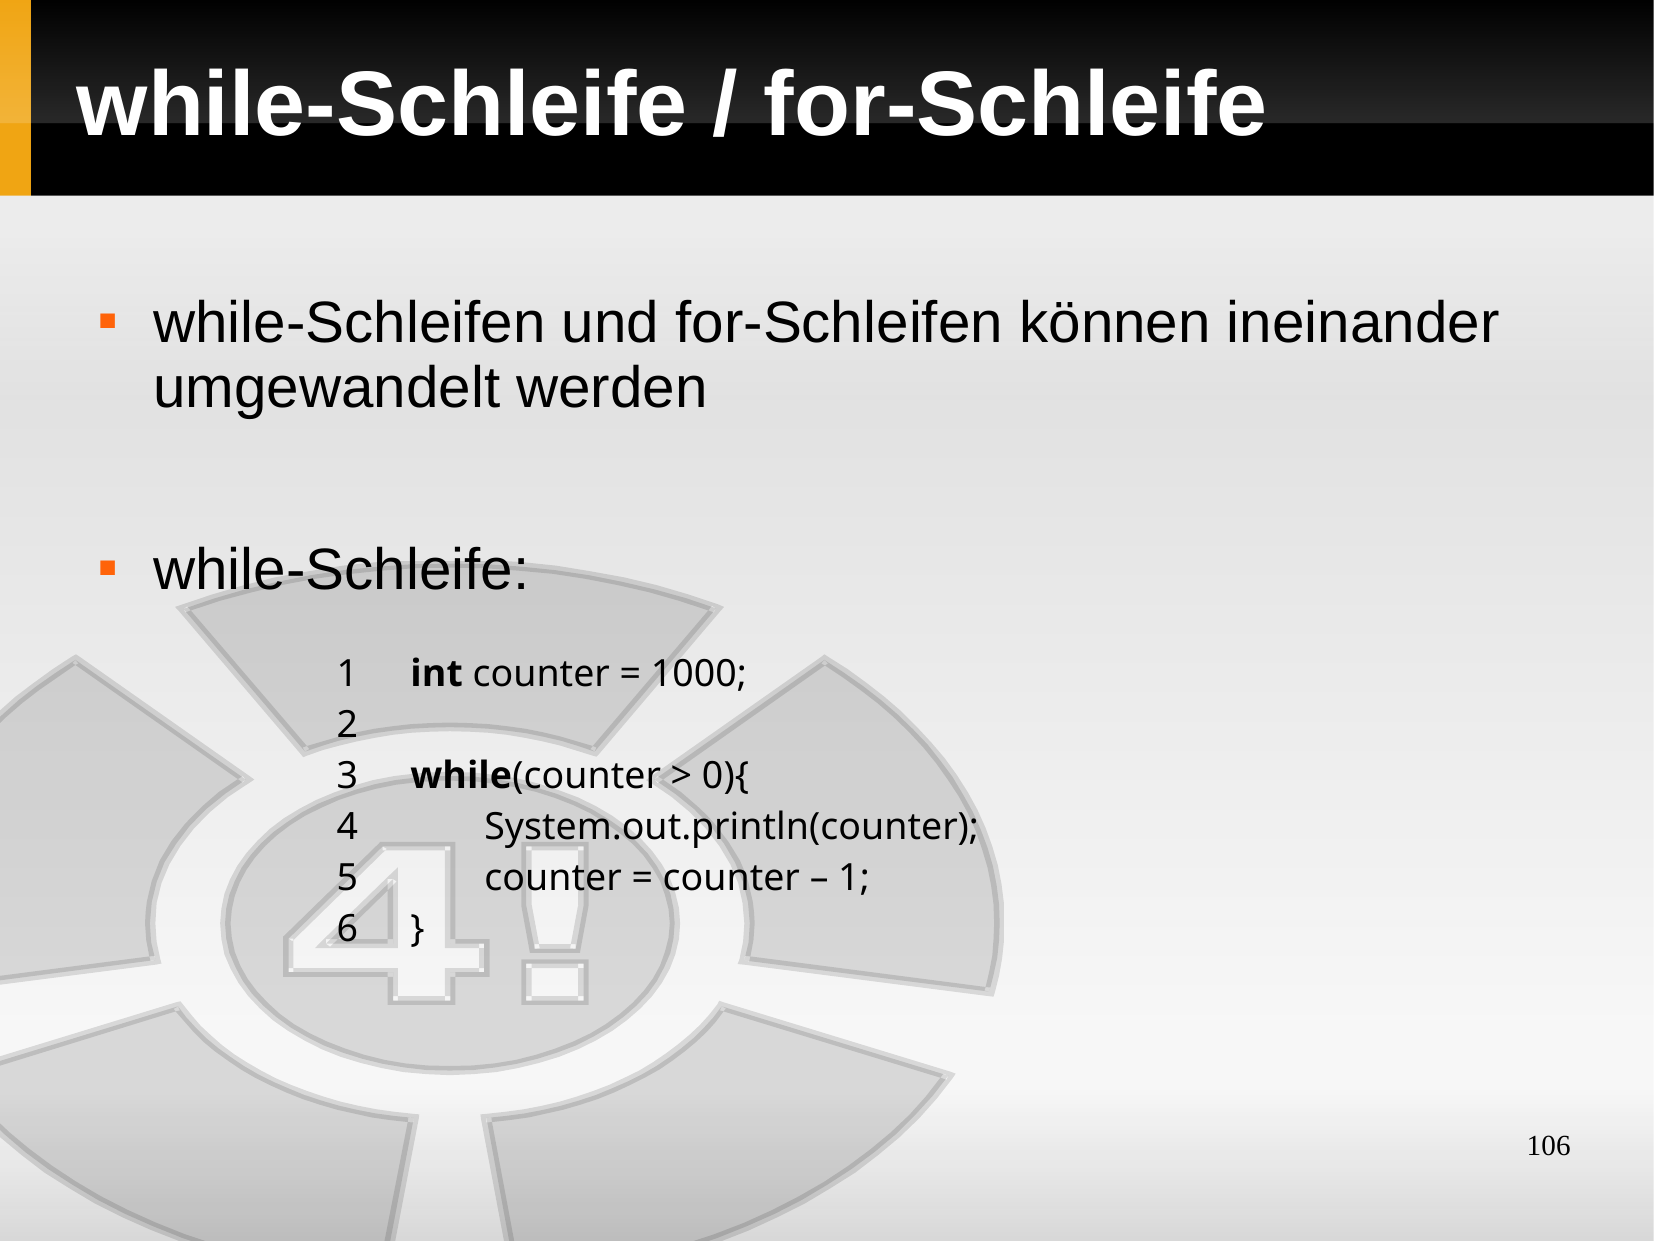

# while-Schleife / for-Schleife
while-Schleifen und for-Schleifen können ineinander umgewandelt werden
while-Schleife:
1	int counter = 1000;
2
3	while(counter > 0){
4		System.out.println(counter);
5		counter = counter – 1;
6	}
106